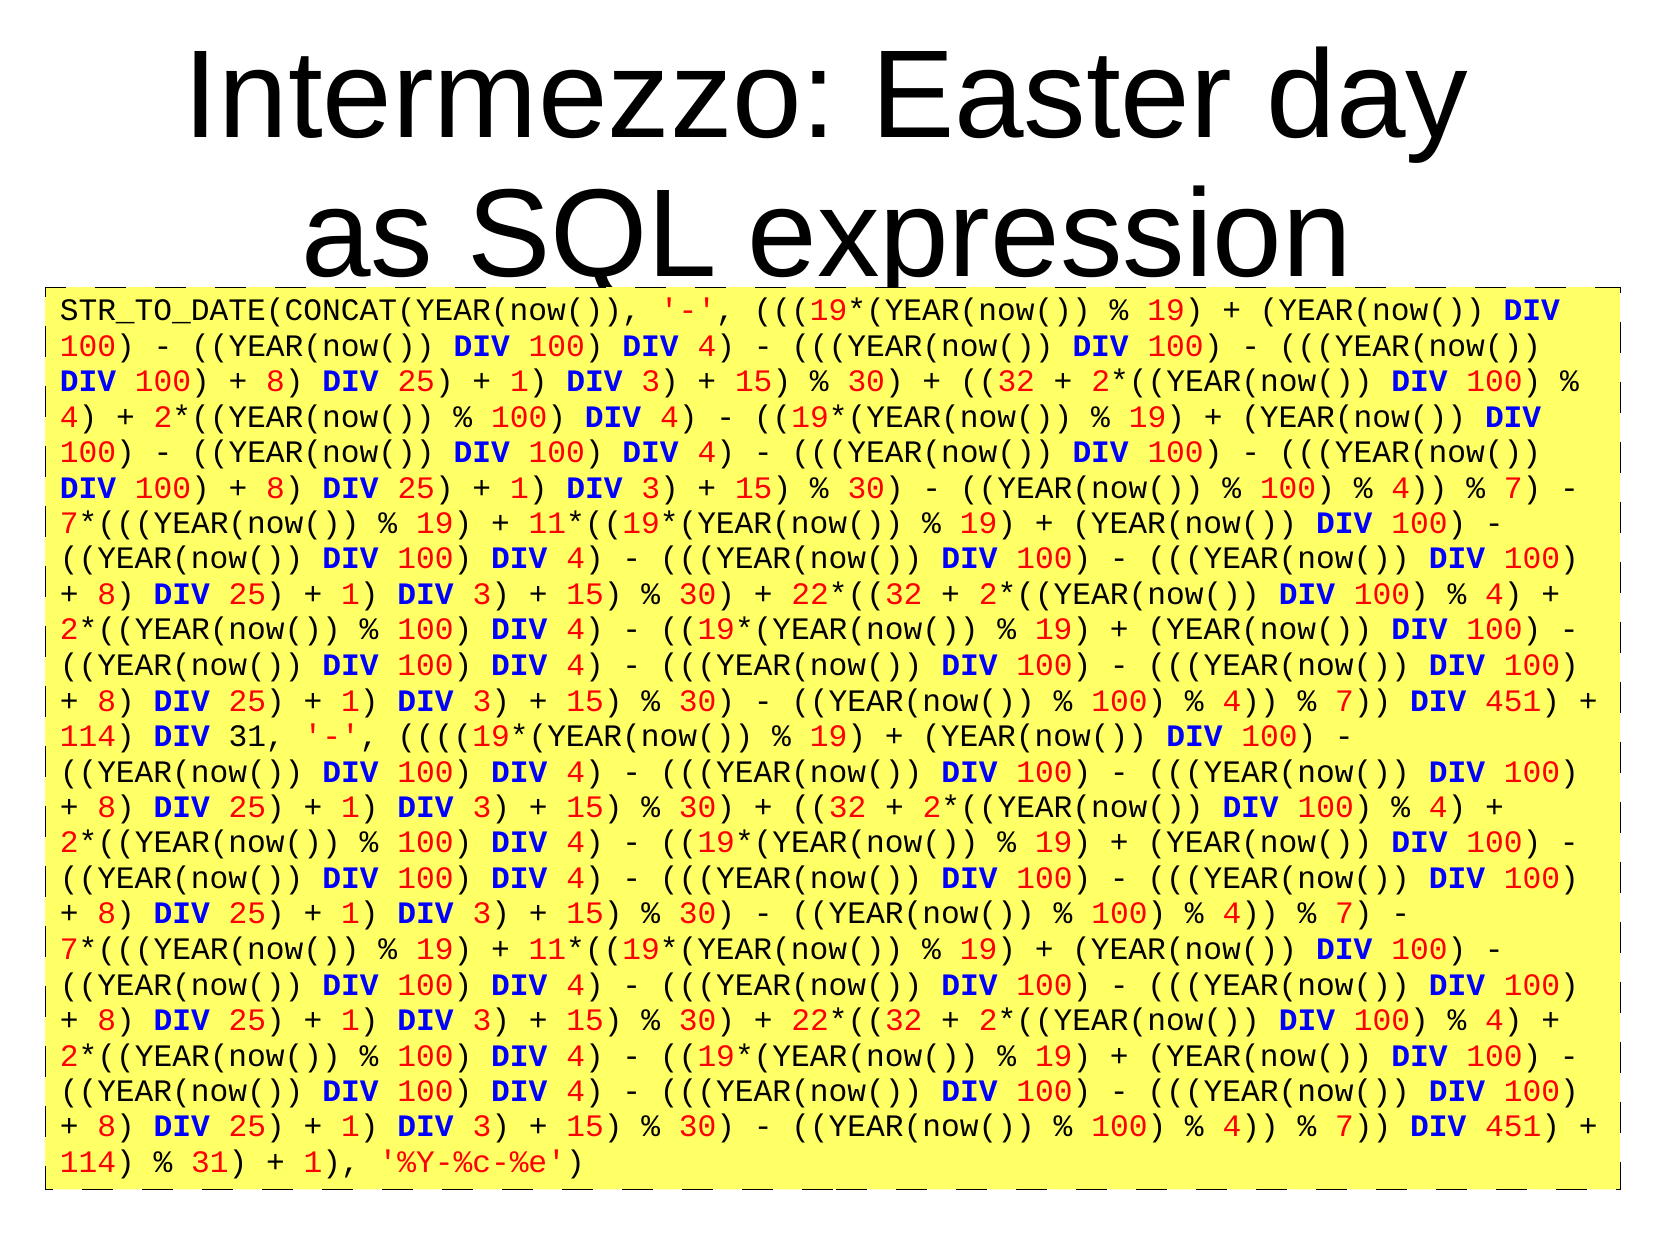

# Intermezzo: Easter day as SQL expression
STR_TO_DATE(CONCAT(YEAR(now()), '-', (((19*(YEAR(now()) % 19) + (YEAR(now()) DIV 100) - ((YEAR(now()) DIV 100) DIV 4) - (((YEAR(now()) DIV 100) - (((YEAR(now()) DIV 100) + 8) DIV 25) + 1) DIV 3) + 15) % 30) + ((32 + 2*((YEAR(now()) DIV 100) % 4) + 2*((YEAR(now()) % 100) DIV 4) - ((19*(YEAR(now()) % 19) + (YEAR(now()) DIV 100) - ((YEAR(now()) DIV 100) DIV 4) - (((YEAR(now()) DIV 100) - (((YEAR(now()) DIV 100) + 8) DIV 25) + 1) DIV 3) + 15) % 30) - ((YEAR(now()) % 100) % 4)) % 7) - 7*(((YEAR(now()) % 19) + 11*((19*(YEAR(now()) % 19) + (YEAR(now()) DIV 100) - ((YEAR(now()) DIV 100) DIV 4) - (((YEAR(now()) DIV 100) - (((YEAR(now()) DIV 100) + 8) DIV 25) + 1) DIV 3) + 15) % 30) + 22*((32 + 2*((YEAR(now()) DIV 100) % 4) + 2*((YEAR(now()) % 100) DIV 4) - ((19*(YEAR(now()) % 19) + (YEAR(now()) DIV 100) - ((YEAR(now()) DIV 100) DIV 4) - (((YEAR(now()) DIV 100) - (((YEAR(now()) DIV 100) + 8) DIV 25) + 1) DIV 3) + 15) % 30) - ((YEAR(now()) % 100) % 4)) % 7)) DIV 451) + 114) DIV 31, '-', ((((19*(YEAR(now()) % 19) + (YEAR(now()) DIV 100) - ((YEAR(now()) DIV 100) DIV 4) - (((YEAR(now()) DIV 100) - (((YEAR(now()) DIV 100) + 8) DIV 25) + 1) DIV 3) + 15) % 30) + ((32 + 2*((YEAR(now()) DIV 100) % 4) + 2*((YEAR(now()) % 100) DIV 4) - ((19*(YEAR(now()) % 19) + (YEAR(now()) DIV 100) - ((YEAR(now()) DIV 100) DIV 4) - (((YEAR(now()) DIV 100) - (((YEAR(now()) DIV 100) + 8) DIV 25) + 1) DIV 3) + 15) % 30) - ((YEAR(now()) % 100) % 4)) % 7) - 7*(((YEAR(now()) % 19) + 11*((19*(YEAR(now()) % 19) + (YEAR(now()) DIV 100) - ((YEAR(now()) DIV 100) DIV 4) - (((YEAR(now()) DIV 100) - (((YEAR(now()) DIV 100) + 8) DIV 25) + 1) DIV 3) + 15) % 30) + 22*((32 + 2*((YEAR(now()) DIV 100) % 4) + 2*((YEAR(now()) % 100) DIV 4) - ((19*(YEAR(now()) % 19) + (YEAR(now()) DIV 100) - ((YEAR(now()) DIV 100) DIV 4) - (((YEAR(now()) DIV 100) - (((YEAR(now()) DIV 100) + 8) DIV 25) + 1) DIV 3) + 15) % 30) - ((YEAR(now()) % 100) % 4)) % 7)) DIV 451) + 114) % 31) + 1), '%Y-%c-%e')